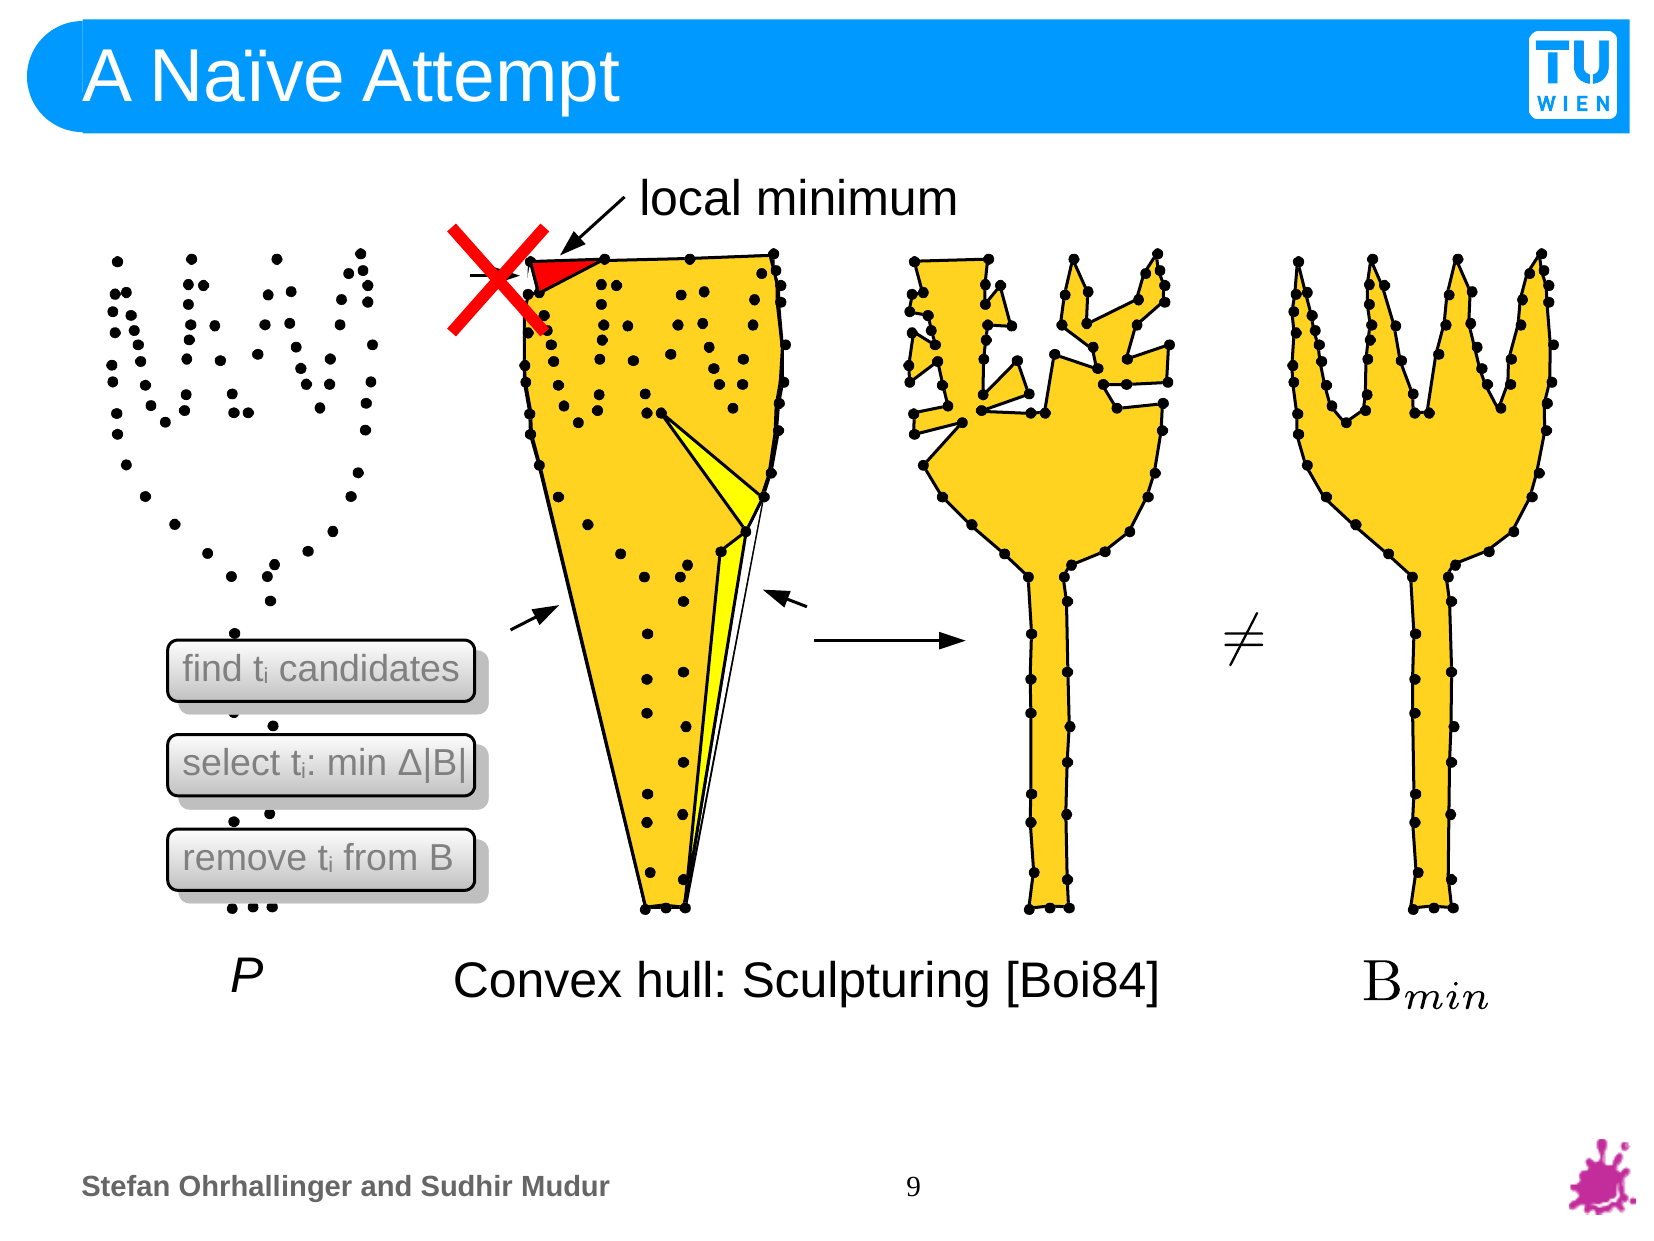

# A Naïve Attempt
local minimum
find ti candidates
select ti: min Δ|B|
remove ti from B
P
Convex hull: Sculpturing [Boi84]
9